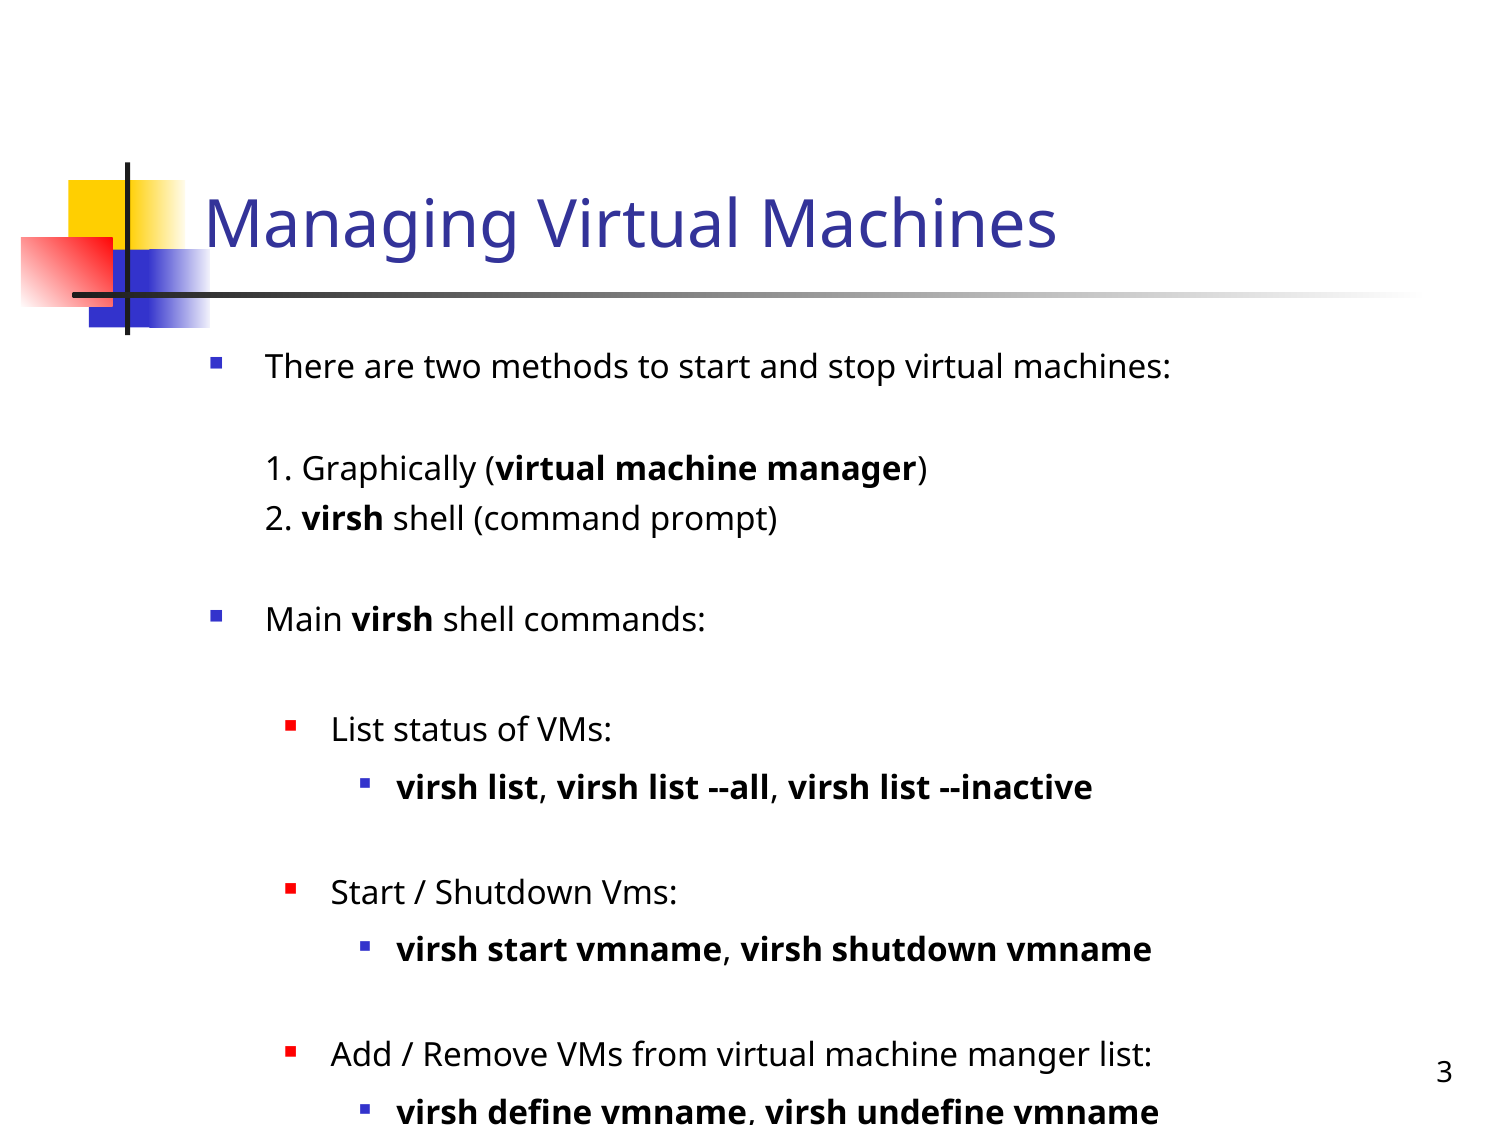

# Managing Virtual Machines
There are two methods to start and stop virtual machines:
1. Graphically (virtual machine manager)
2. virsh shell (command prompt)
Main virsh shell commands:
List status of VMs:
virsh list, virsh list --all, virsh list --inactive
Start / Shutdown Vms:
virsh start vmname, virsh shutdown vmname
Add / Remove VMs from virtual machine manger list:
virsh define vmname, virsh undefine vmname
3